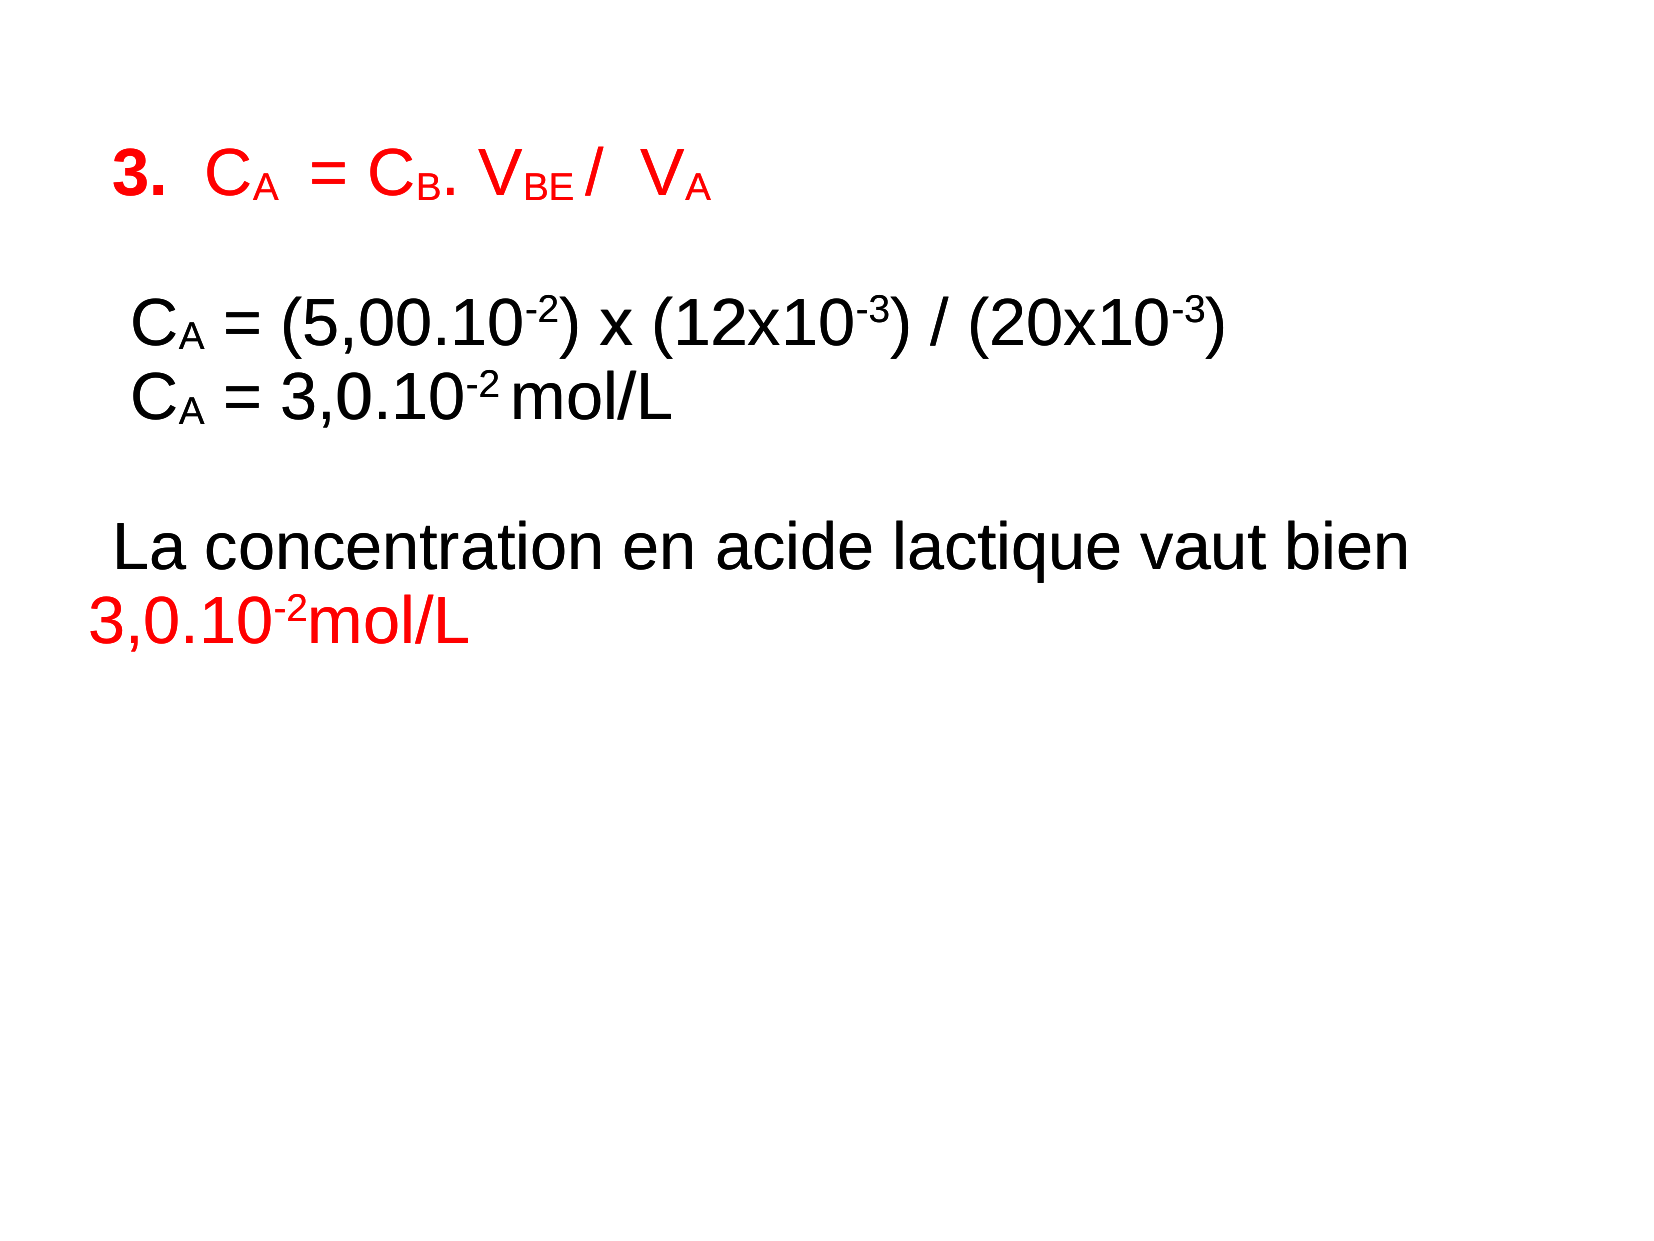

# 3. CA	= CB. VBE / VA
 CA = (5,00.10-2) x (12x10-3) / (20x10-3)
 CA = 3,0.10-2 mol/L
La concentration en acide lactique vaut bien 3,0.10-2mol/L
3. CA	= CB. VBE / VA
 CA = (5,00.10-2) x (12x10-3) / (20x10-3)
 CA = 3,0.10-2 mol/L
La concentration en acide lactique vaut bien 3,0.10-2mol/L